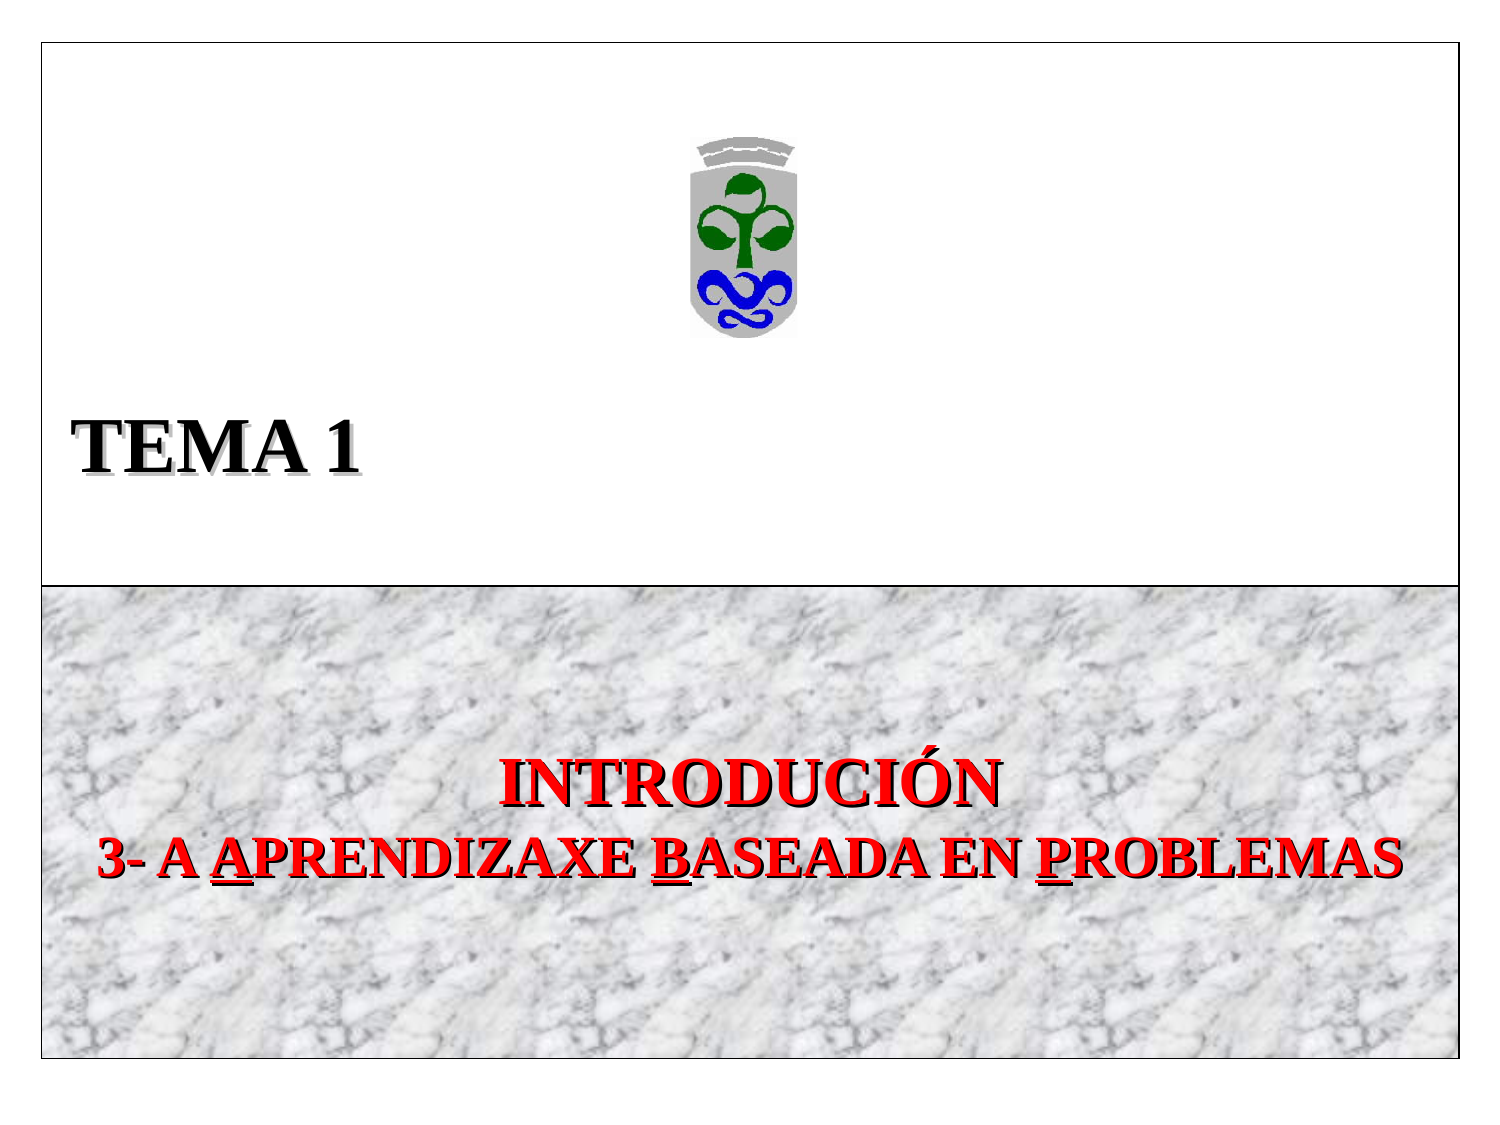

TEMA 1
INTRODUCIÓN
3- A APRENDIZAXE BASEADA EN PROBLEMAS